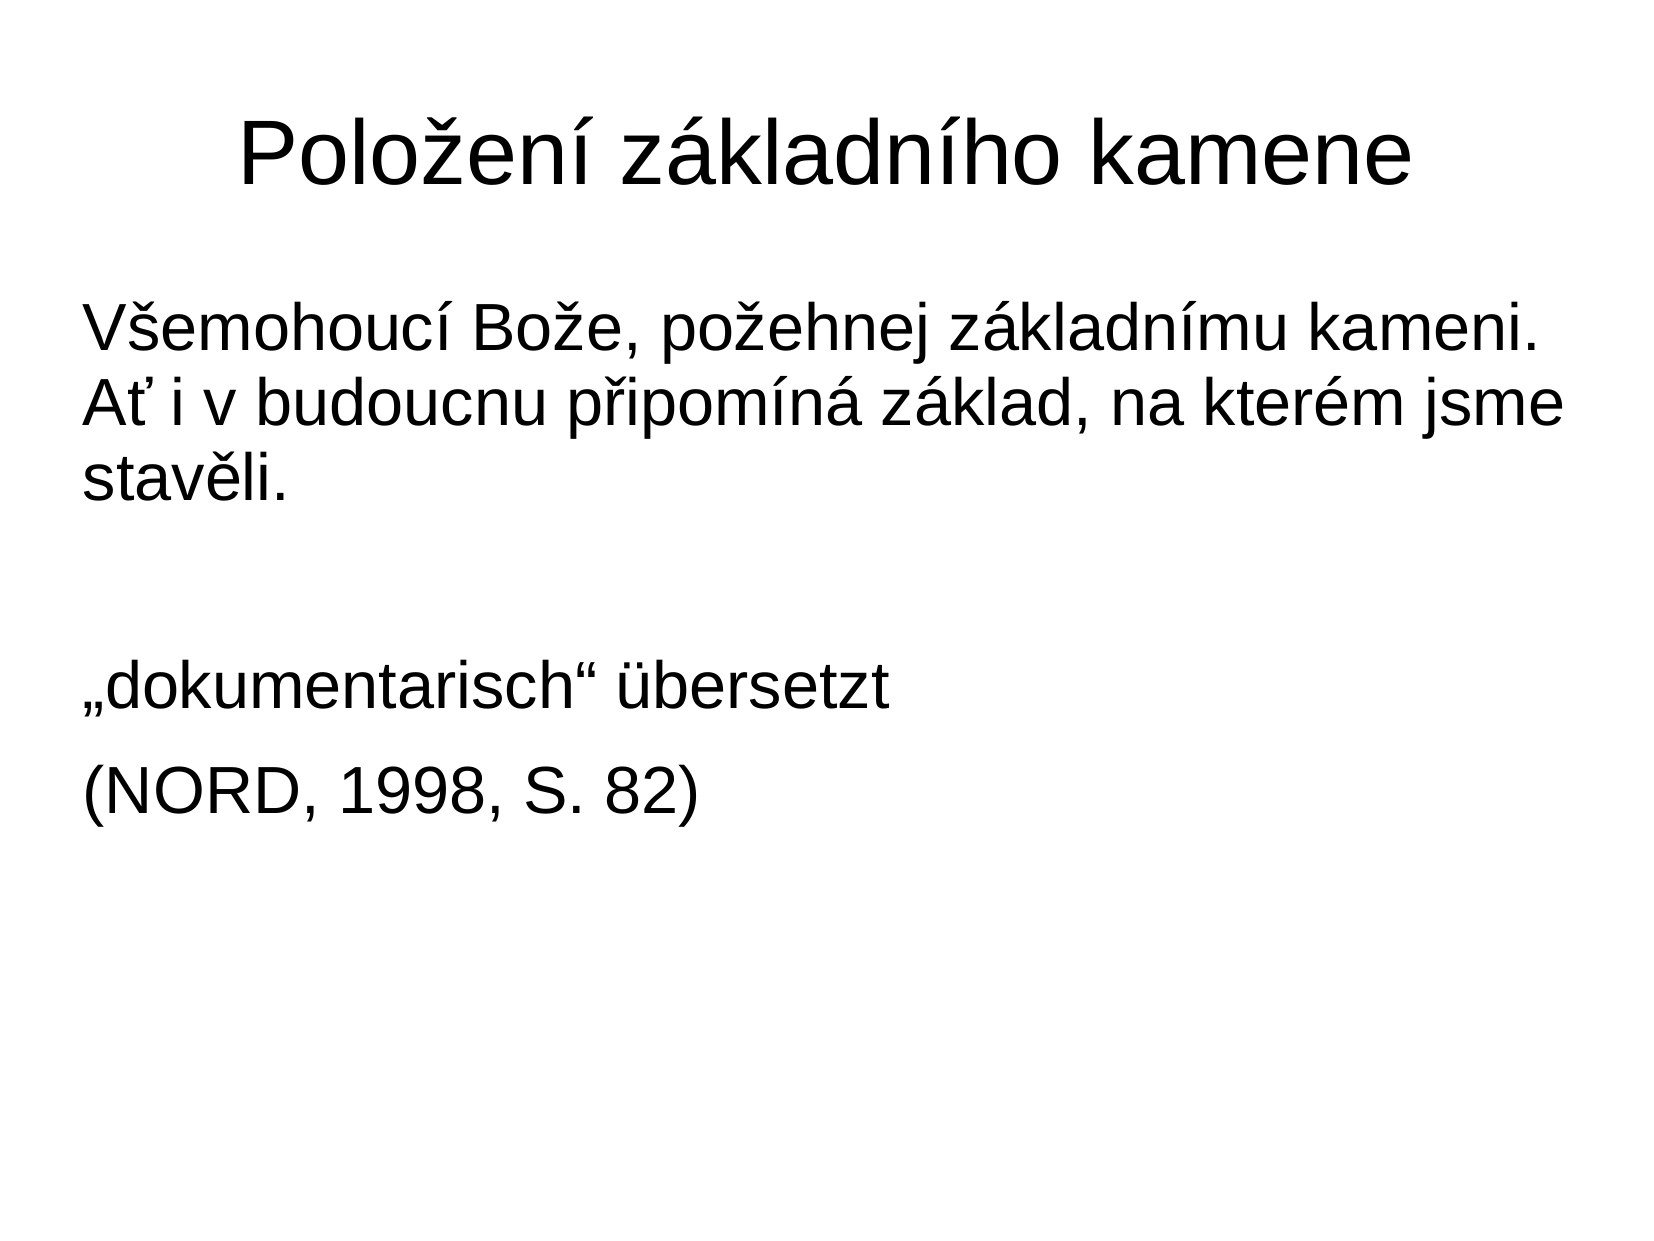

# Položení základního kamene
Všemohoucí Bože, požehnej základnímu kameni. Ať i v budoucnu připomíná základ, na kterém jsme stavěli.
„dokumentarisch“ übersetzt
(NORD, 1998, S. 82)